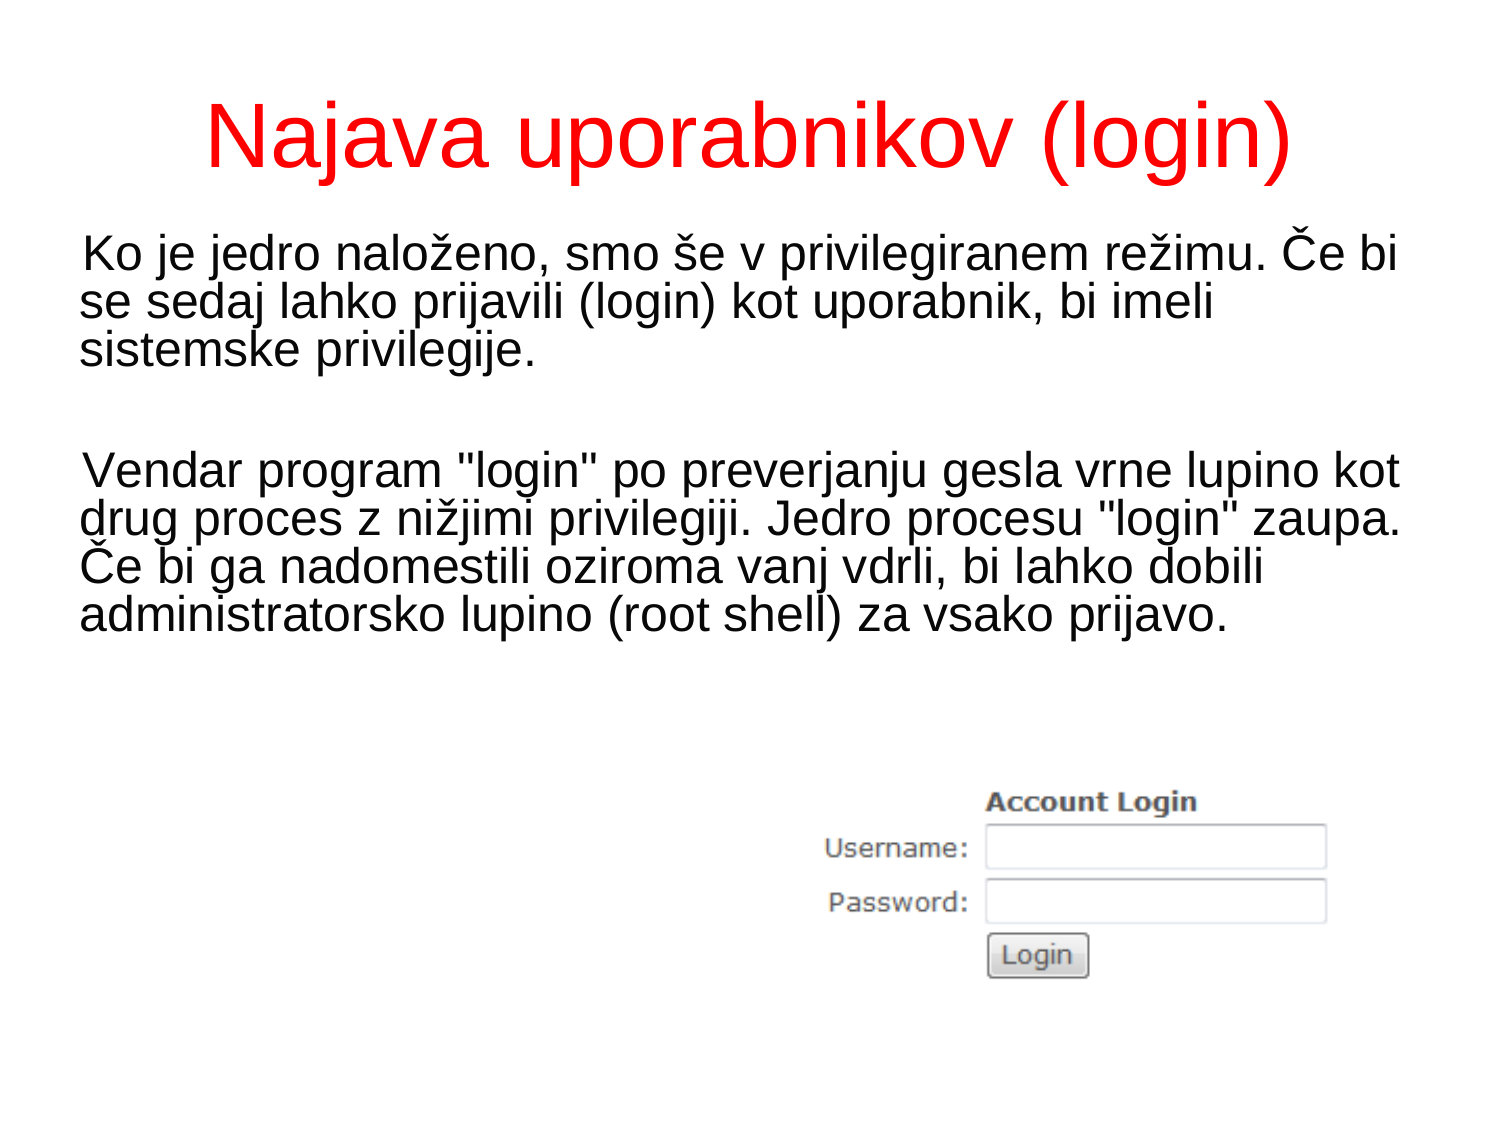

# Najava uporabnikov (login)
Ko je jedro naloženo, smo še v privilegiranem režimu. Če bi se sedaj lahko prijavili (login) kot uporabnik, bi imeli sistemske privilegije.
Vendar program "login" po preverjanju gesla vrne lupino kot drug proces z nižjimi privilegiji. Jedro procesu "login" zaupa. Če bi ga nadomestili oziroma vanj vdrli, bi lahko dobili administratorsko lupino (root shell) za vsako prijavo.